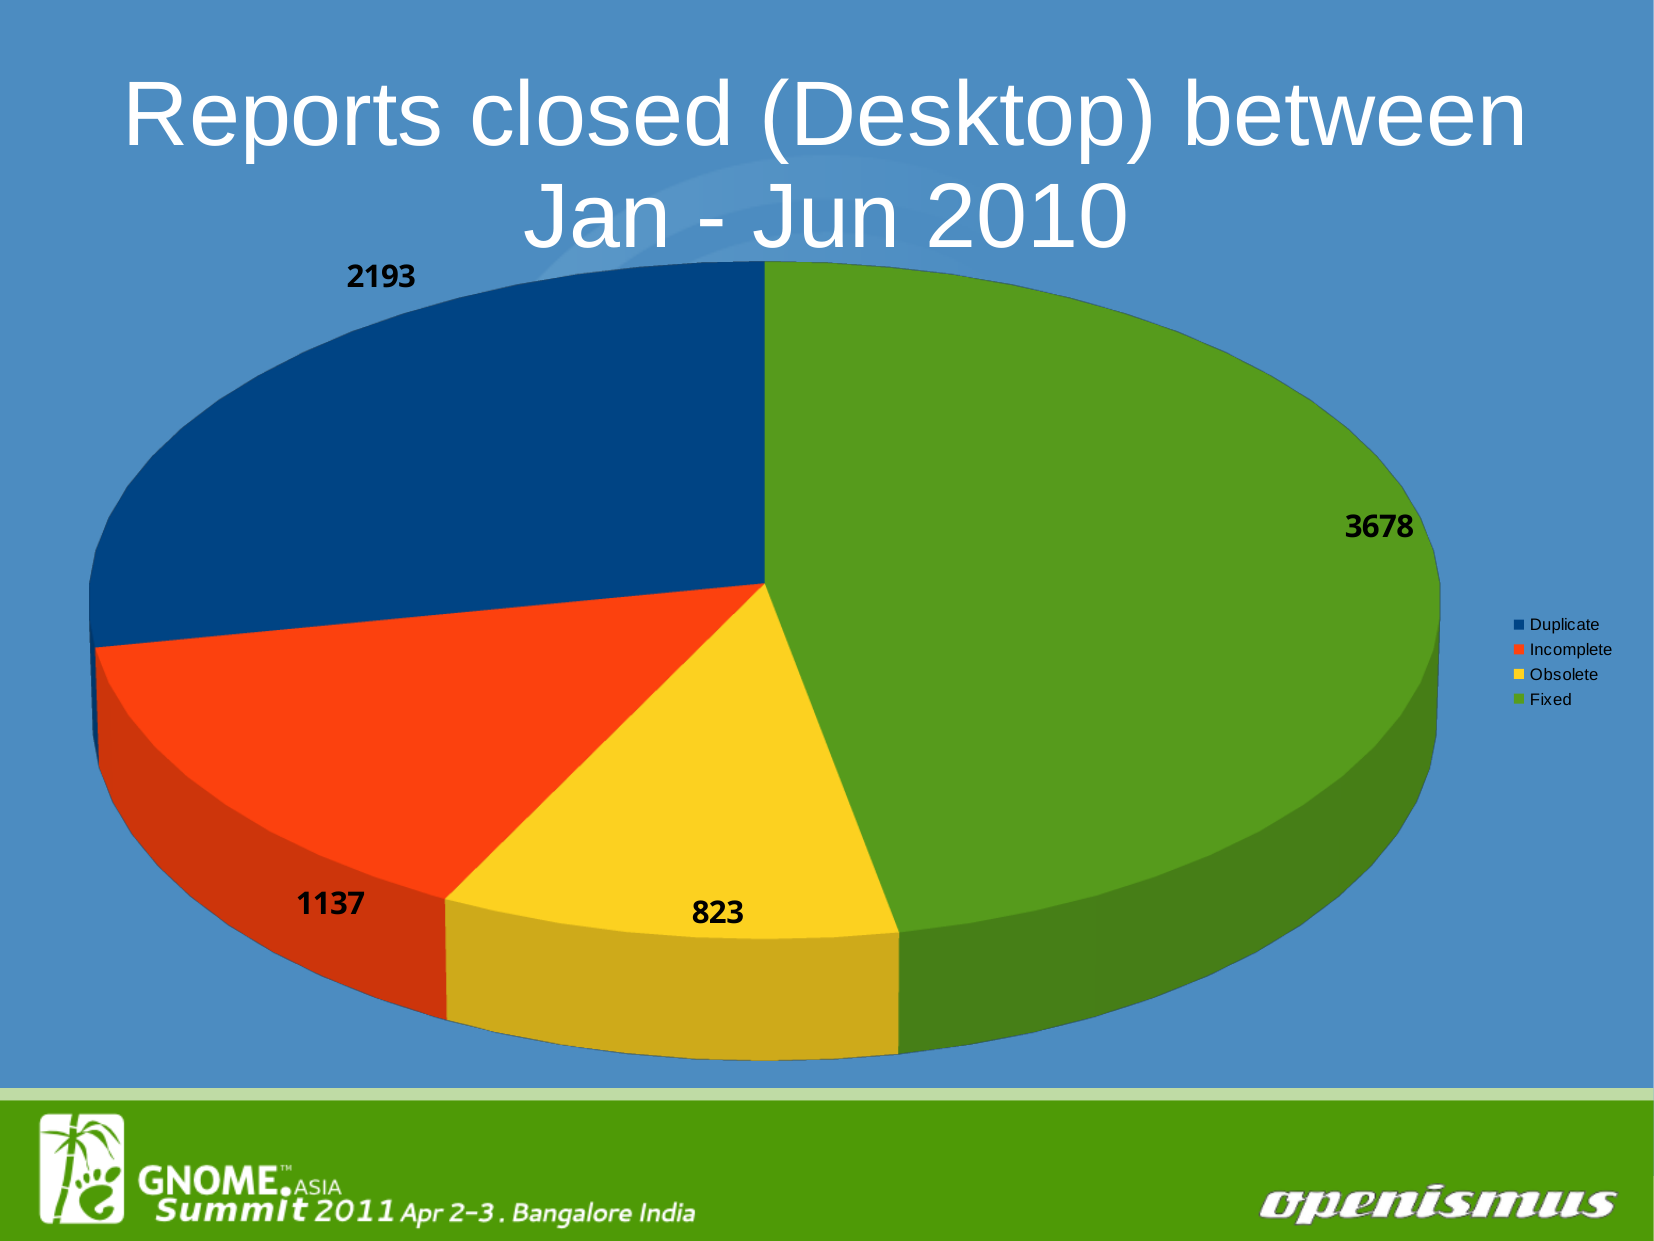

# Reports closed (Desktop) between Jan - Jun 2010
[unsupported chart]